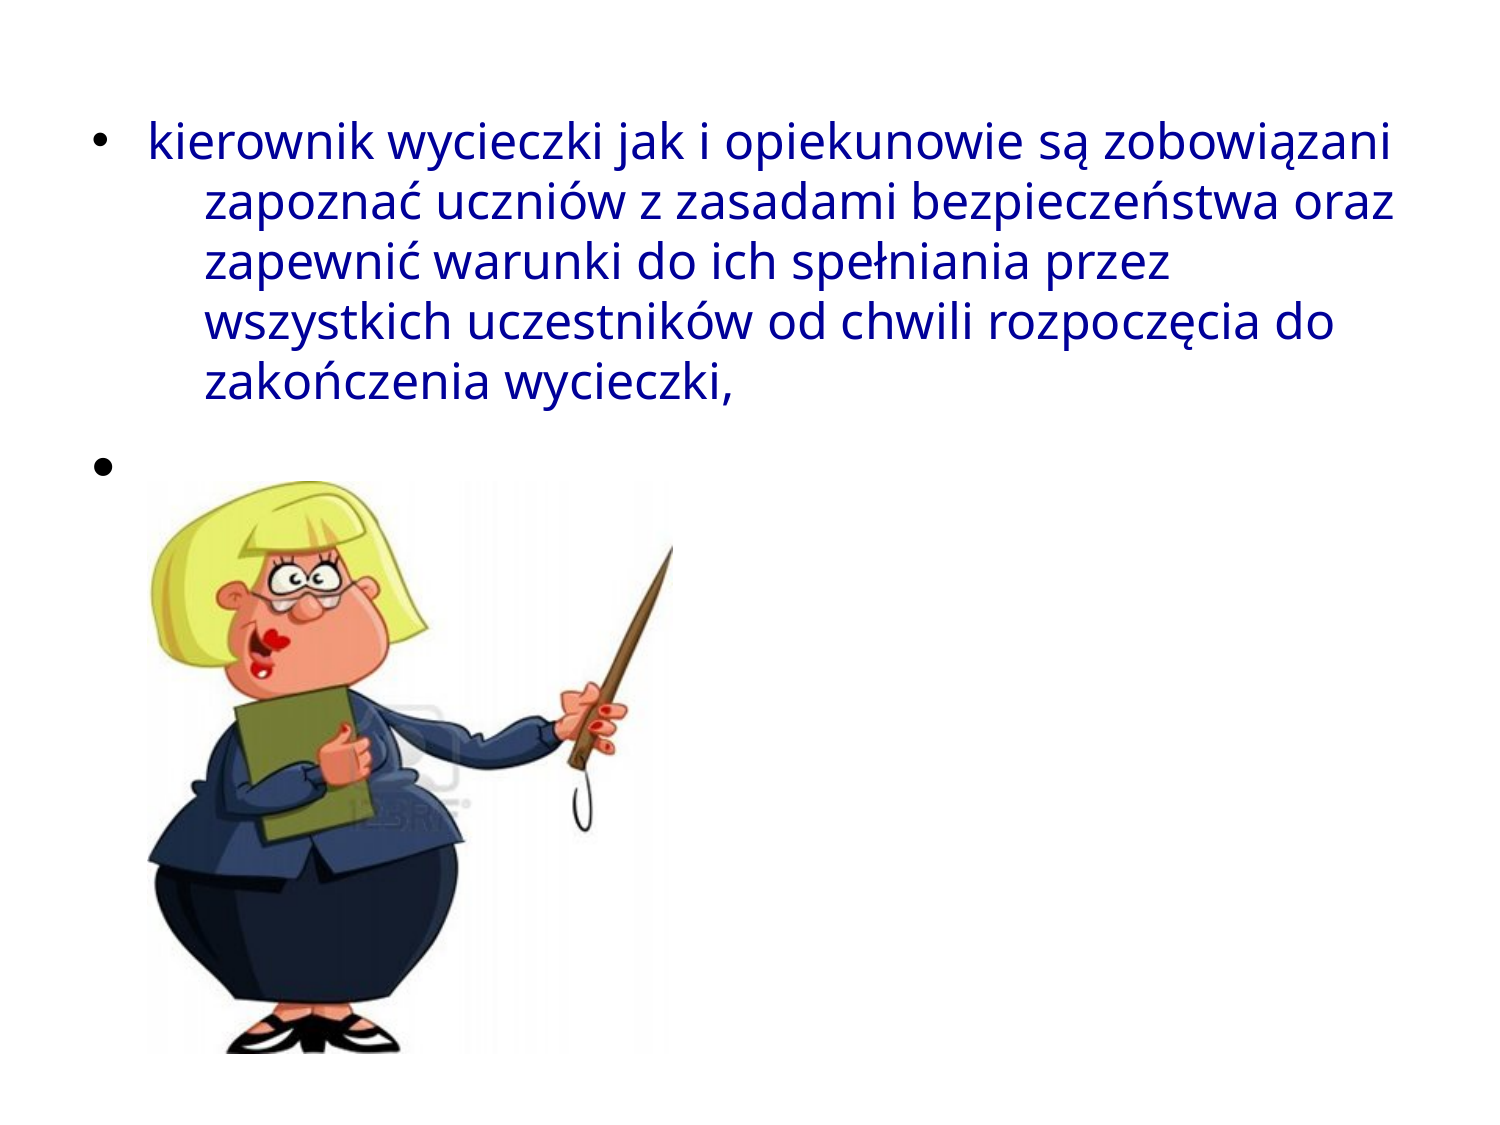

#
kierownik wycieczki jak i opiekunowie są zobowiązani zapoznać uczniów z zasadami bezpieczeństwa oraz zapewnić warunki do ich spełniania przez wszystkich uczestników od chwili rozpoczęcia do zakończenia wycieczki,